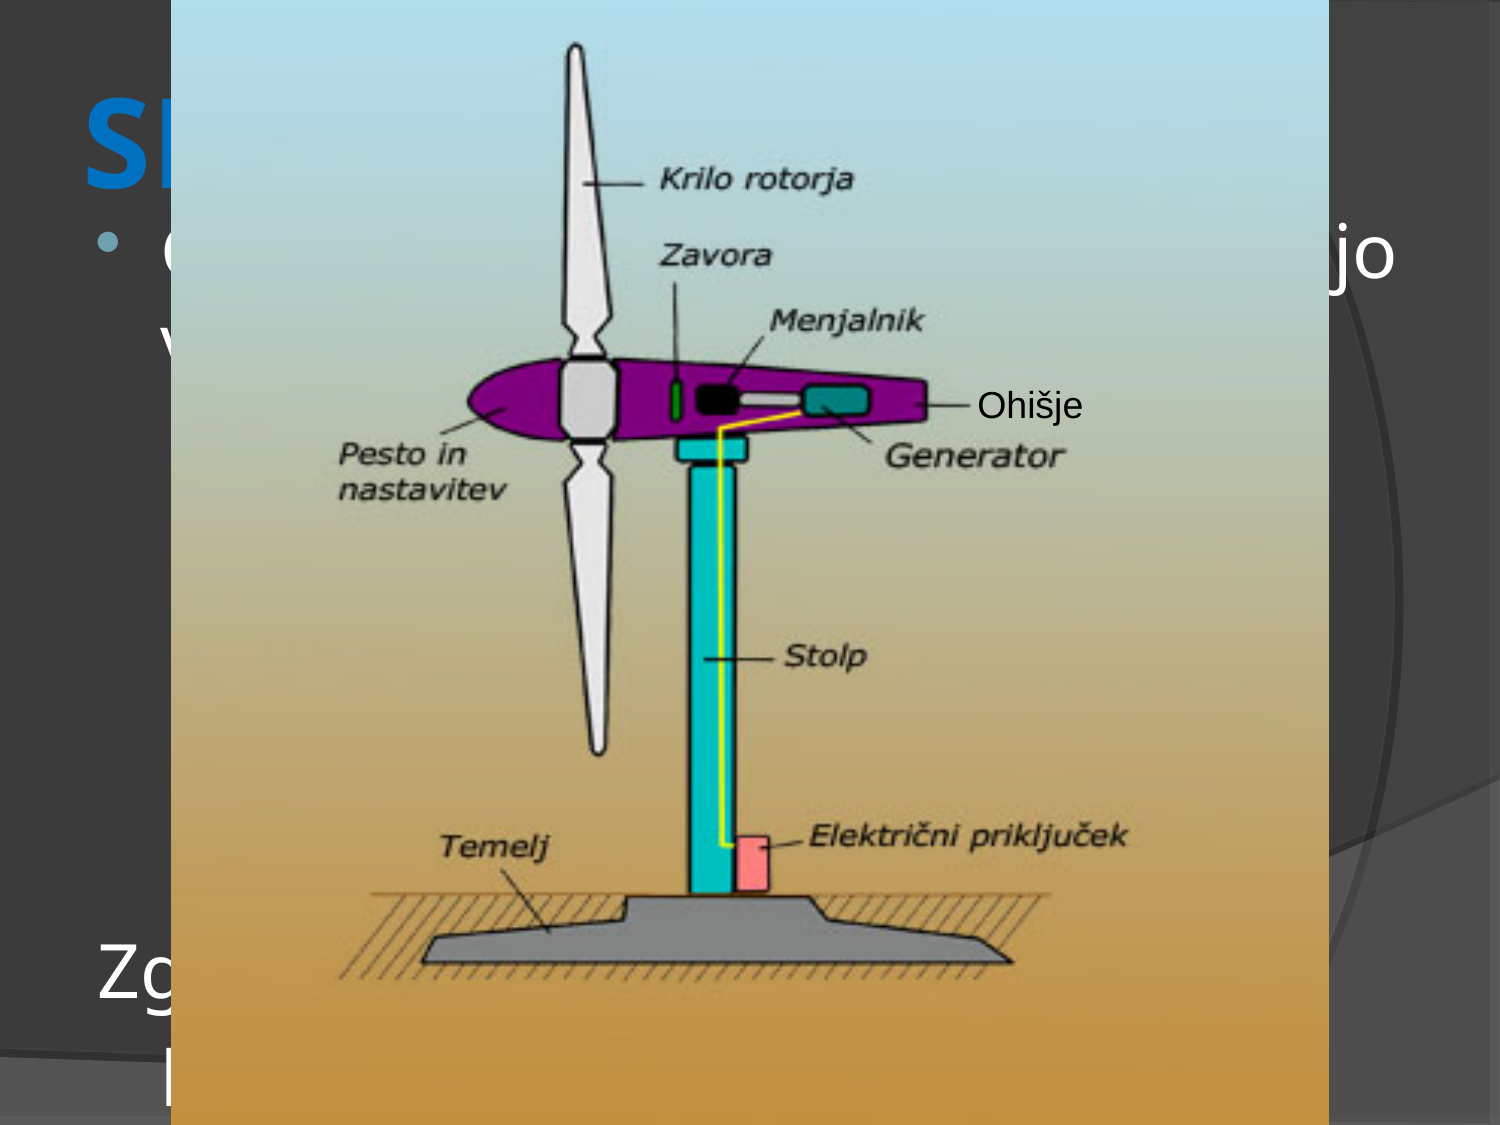

# SESTAVNI DELI:
Glavni elementi, ki sestavljajo vetrno turbino so:
 - vetrnica oz. rotor,
 - menjalnik tj. prenos,
 - generator,
 - gibljiva čeljust, ter
 - regulacijski sistem.
Zgradba je lepo vidna na prečnem prerezu tipične vetrne turbine.
Ohišje